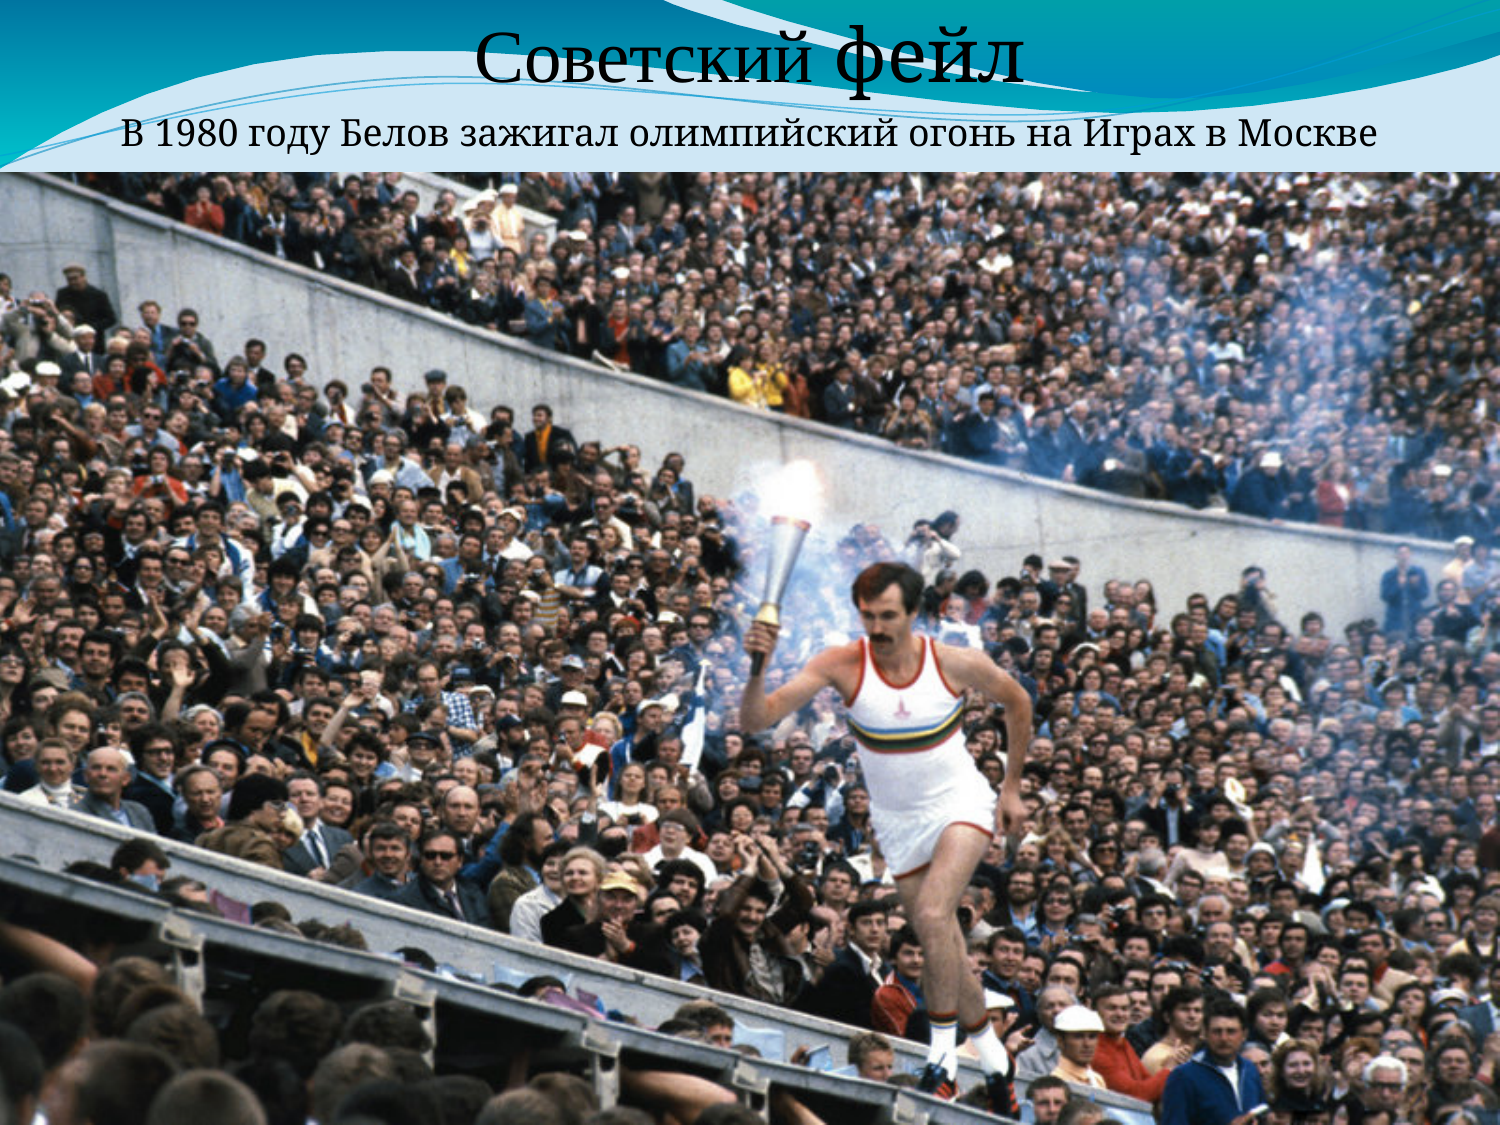

Советский фейл
В 1980 году Белов зажигал олимпийский огонь на Играх в Москве